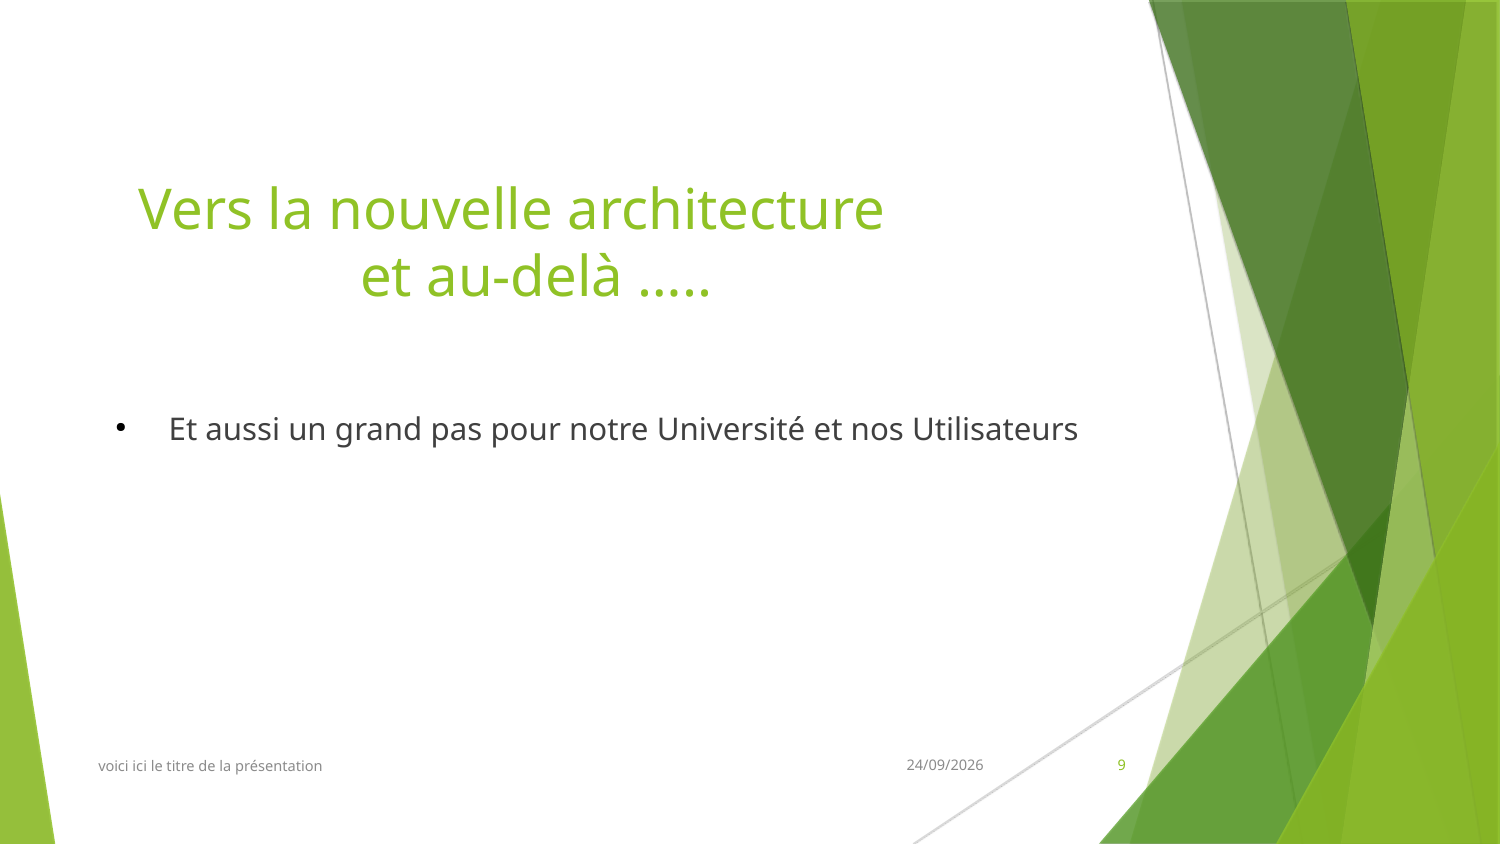

# Vers la nouvelle architecture et au-delà …..
Et aussi un grand pas pour notre Université et nos Utilisateurs
voici ici le titre de la présentation